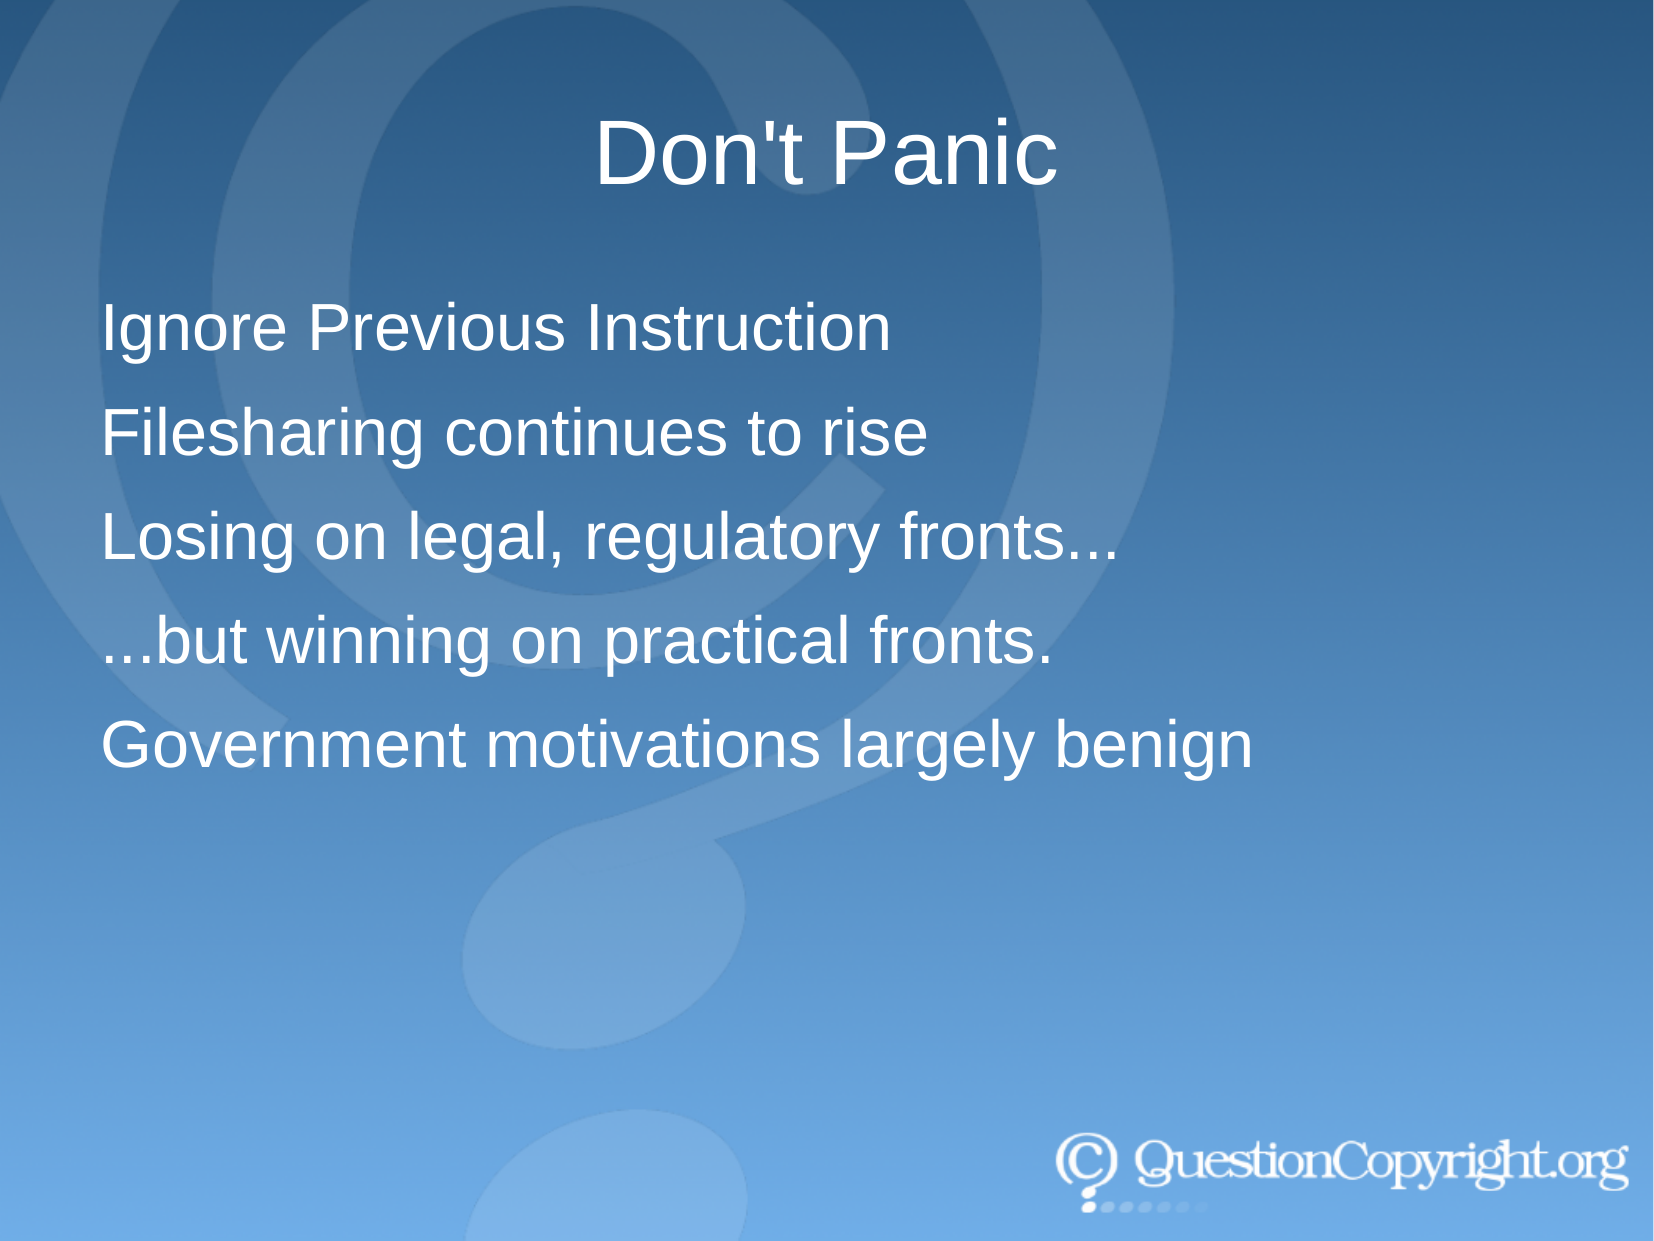

# Don't Panic
Ignore Previous Instruction
Filesharing continues to rise
Losing on legal, regulatory fronts...
...but winning on practical fronts.
Government motivations largely benign